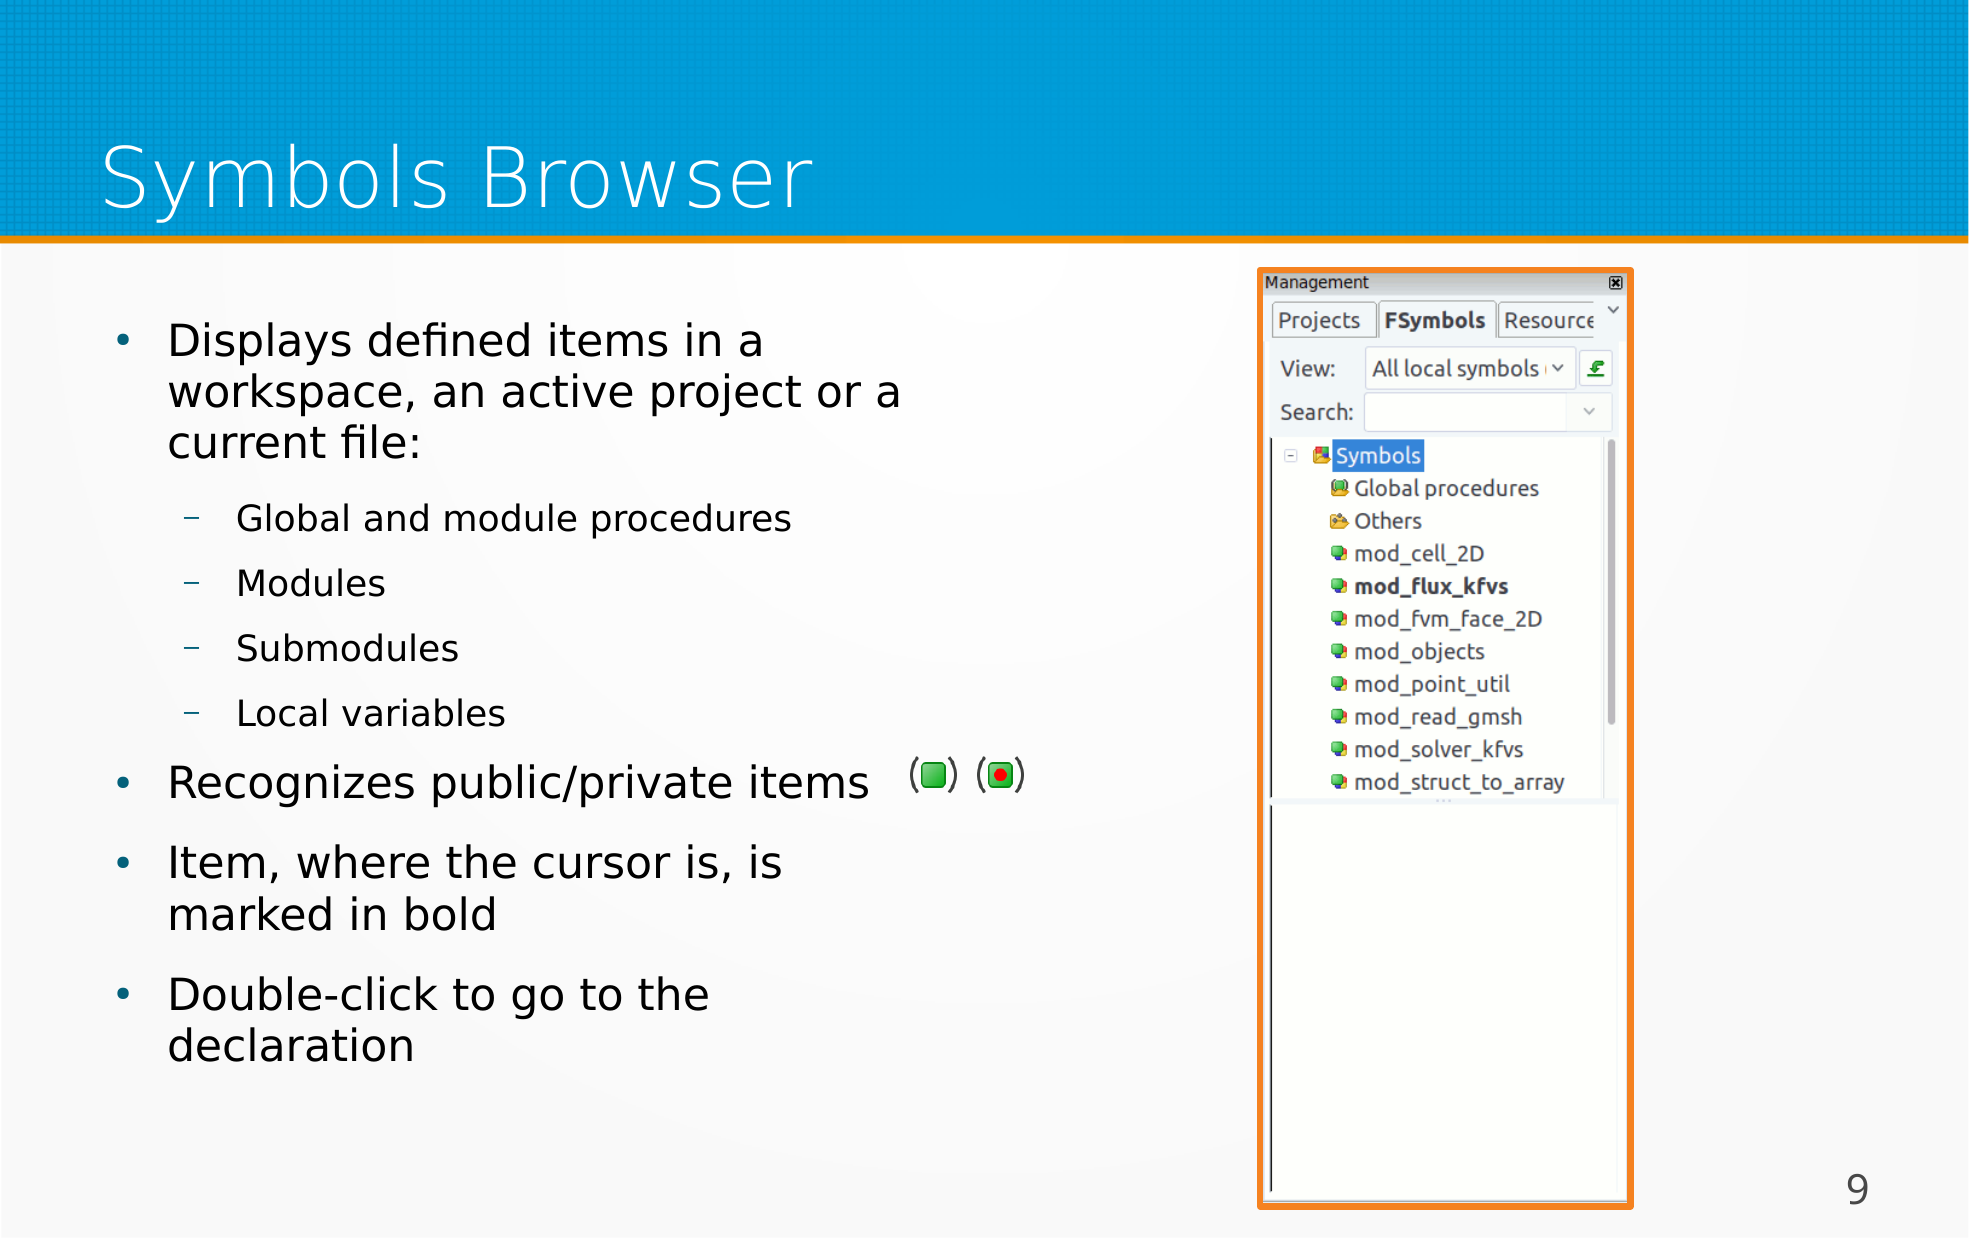

# Symbols Browser
Displays defined items in a workspace, an active project or a current file:
Global and module procedures
Modules
Submodules
Local variables
Recognizes public/private items
Item, where the cursor is, is marked in bold
Double-click to go to the declaration
9